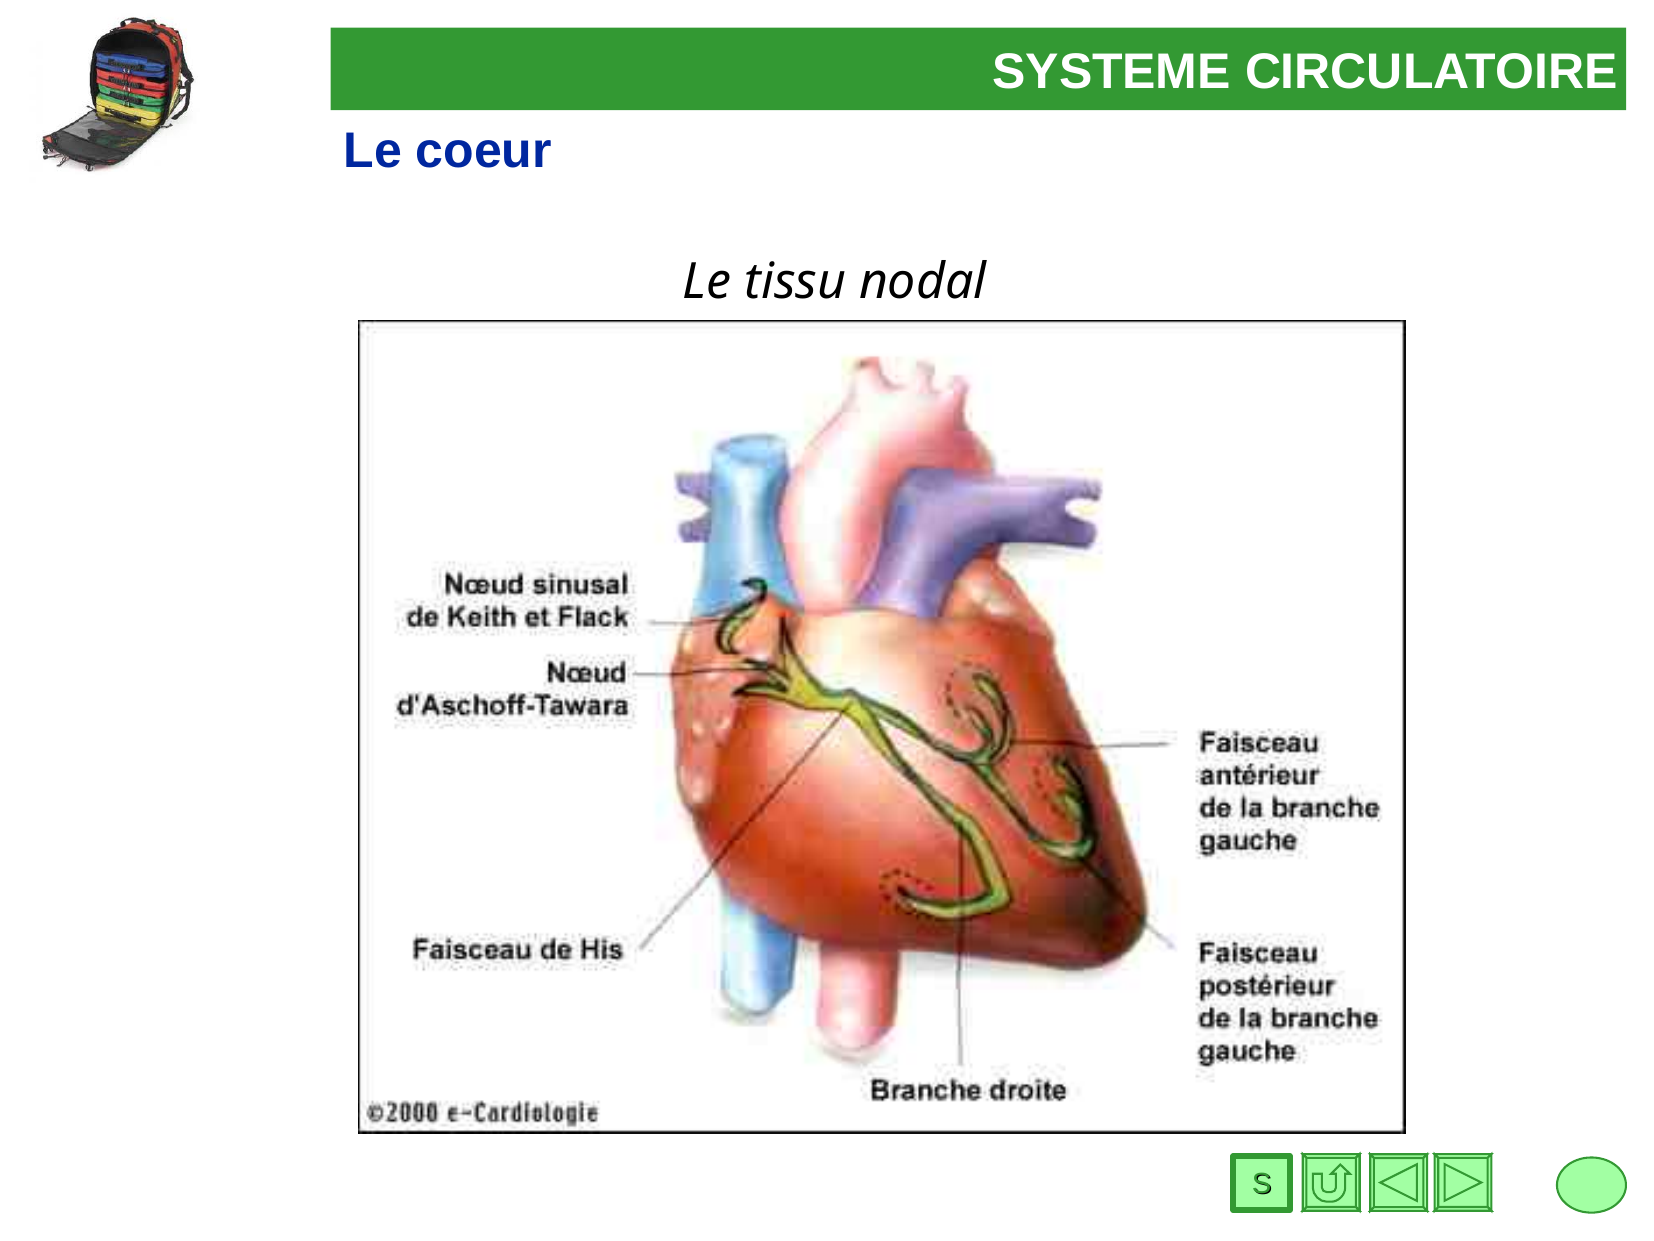

SYSTEME CIRCULATOIRE
Le coeur
# Le tissu nodal